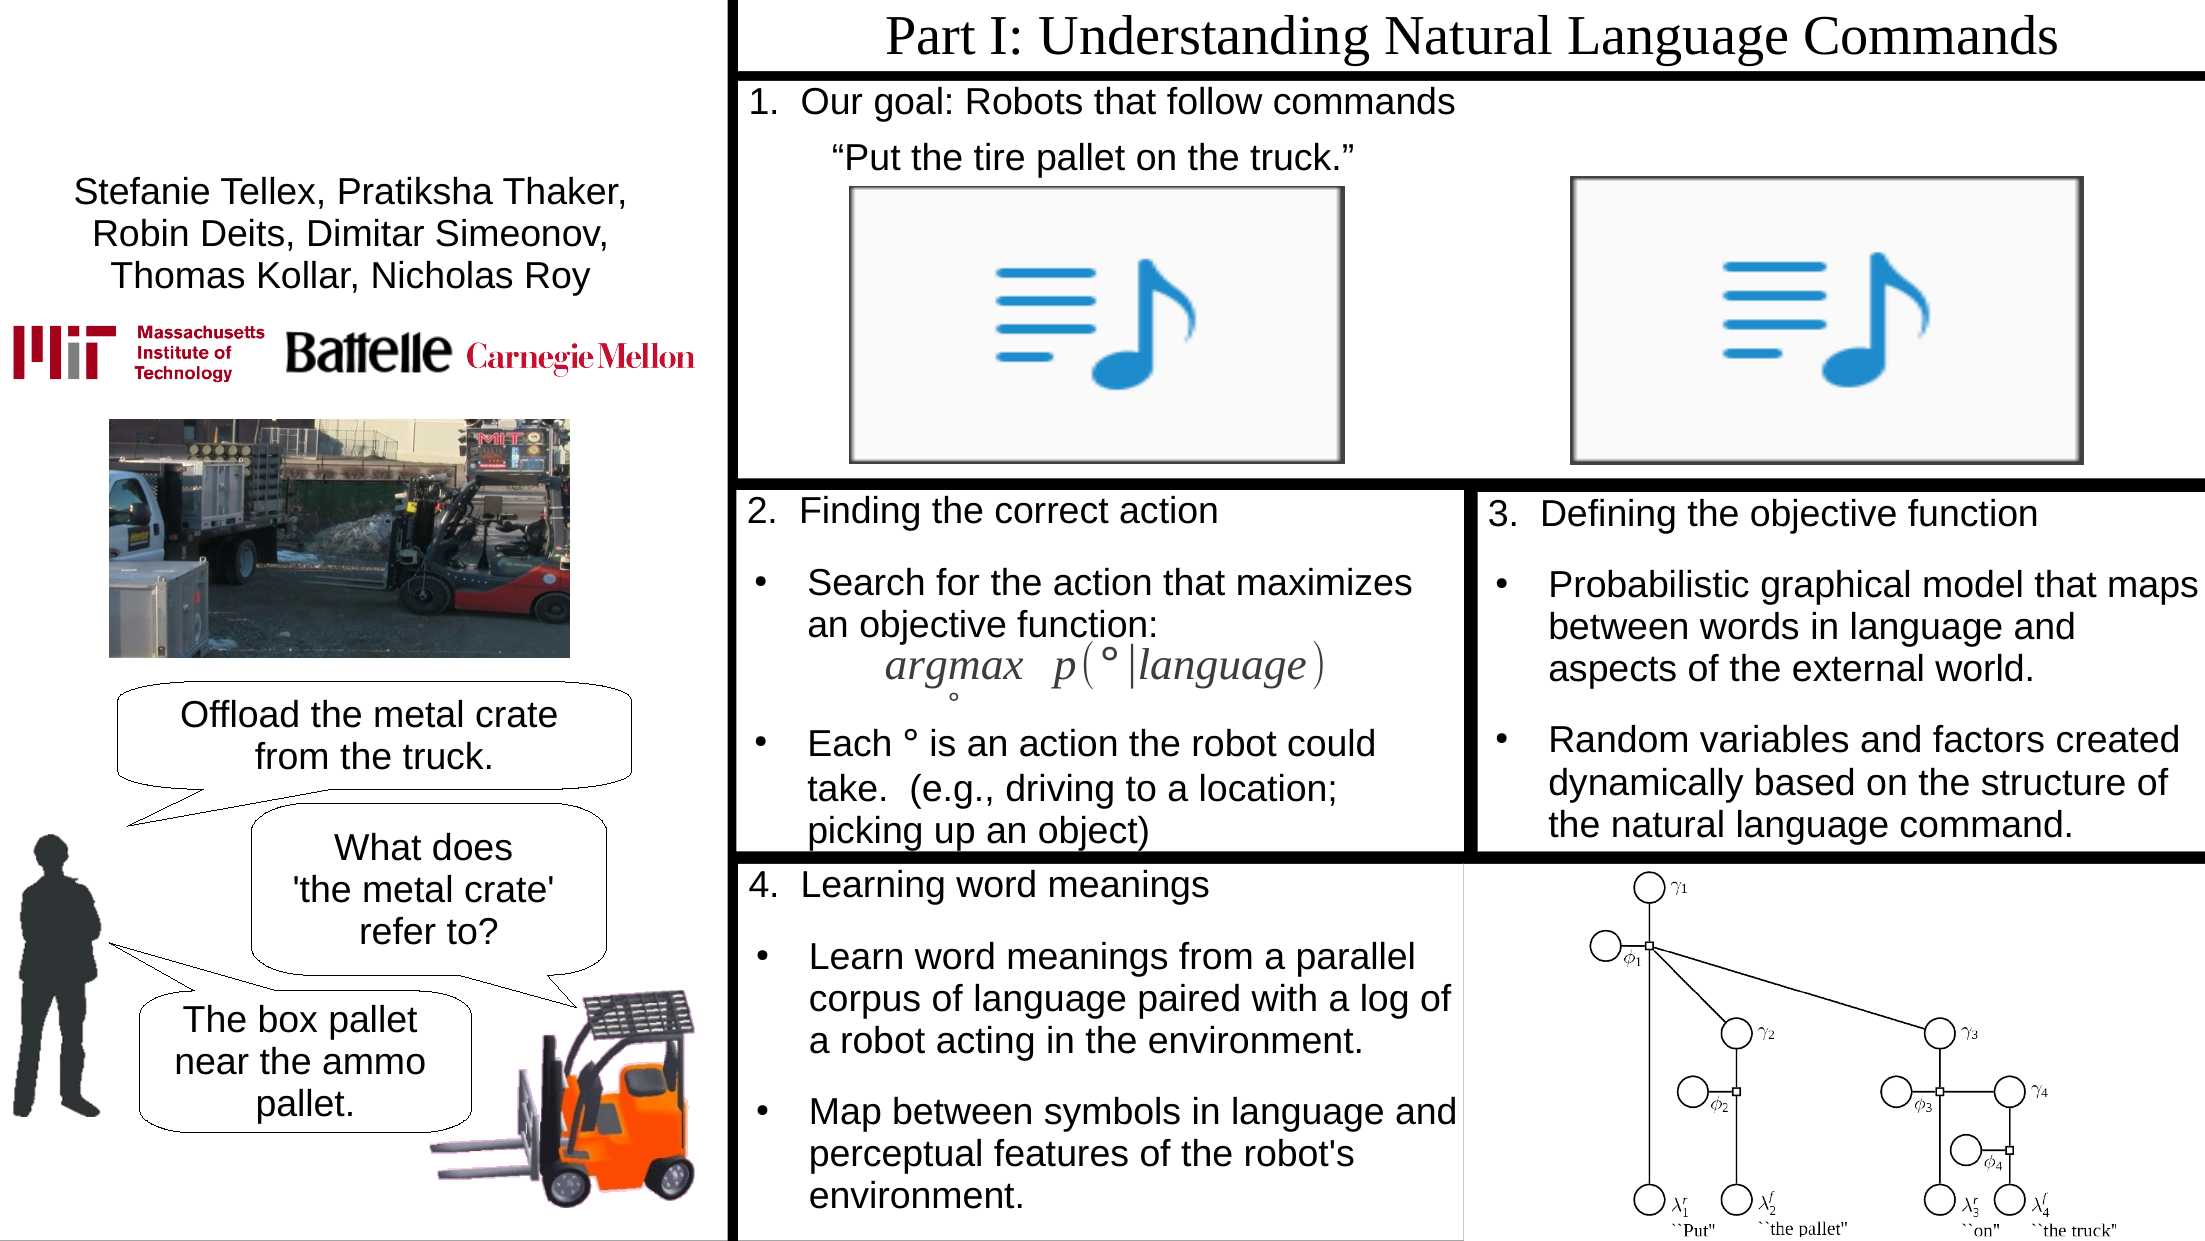

Part I: Understanding Natural Language Commands
Toward Information Theoretic Human-Robot Dialog
 1. Our goal: Robots that follow commands
 “Put the tire pallet on the truck.”
“Fly past room 124, face the
windows and go up.”
Stefanie Tellex, Pratiksha Thaker, Robin Deits, Dimitar Simeonov, Thomas Kollar, Nicholas Roy
# 2. Finding the correct action
Search for the action that maximizes an objective function:
Each ° is an action the robot could take. (e.g., driving to a location; picking up an object)
 3. Defining the objective function
Probabilistic graphical model that maps between words in language and aspects of the external world.
Random variables and factors created dynamically based on the structure of the natural language command.
Offload the metal crate
from the truck.
What does
'the metal crate'
refer to?
 4. Learning word meanings
Learn word meanings from a parallel corpus of language paired with a log of a robot acting in the environment.
Map between symbols in language and perceptual features of the robot's environment.
“Go to the pallet on the truck.”
The box pallet
near the ammo
pallet.